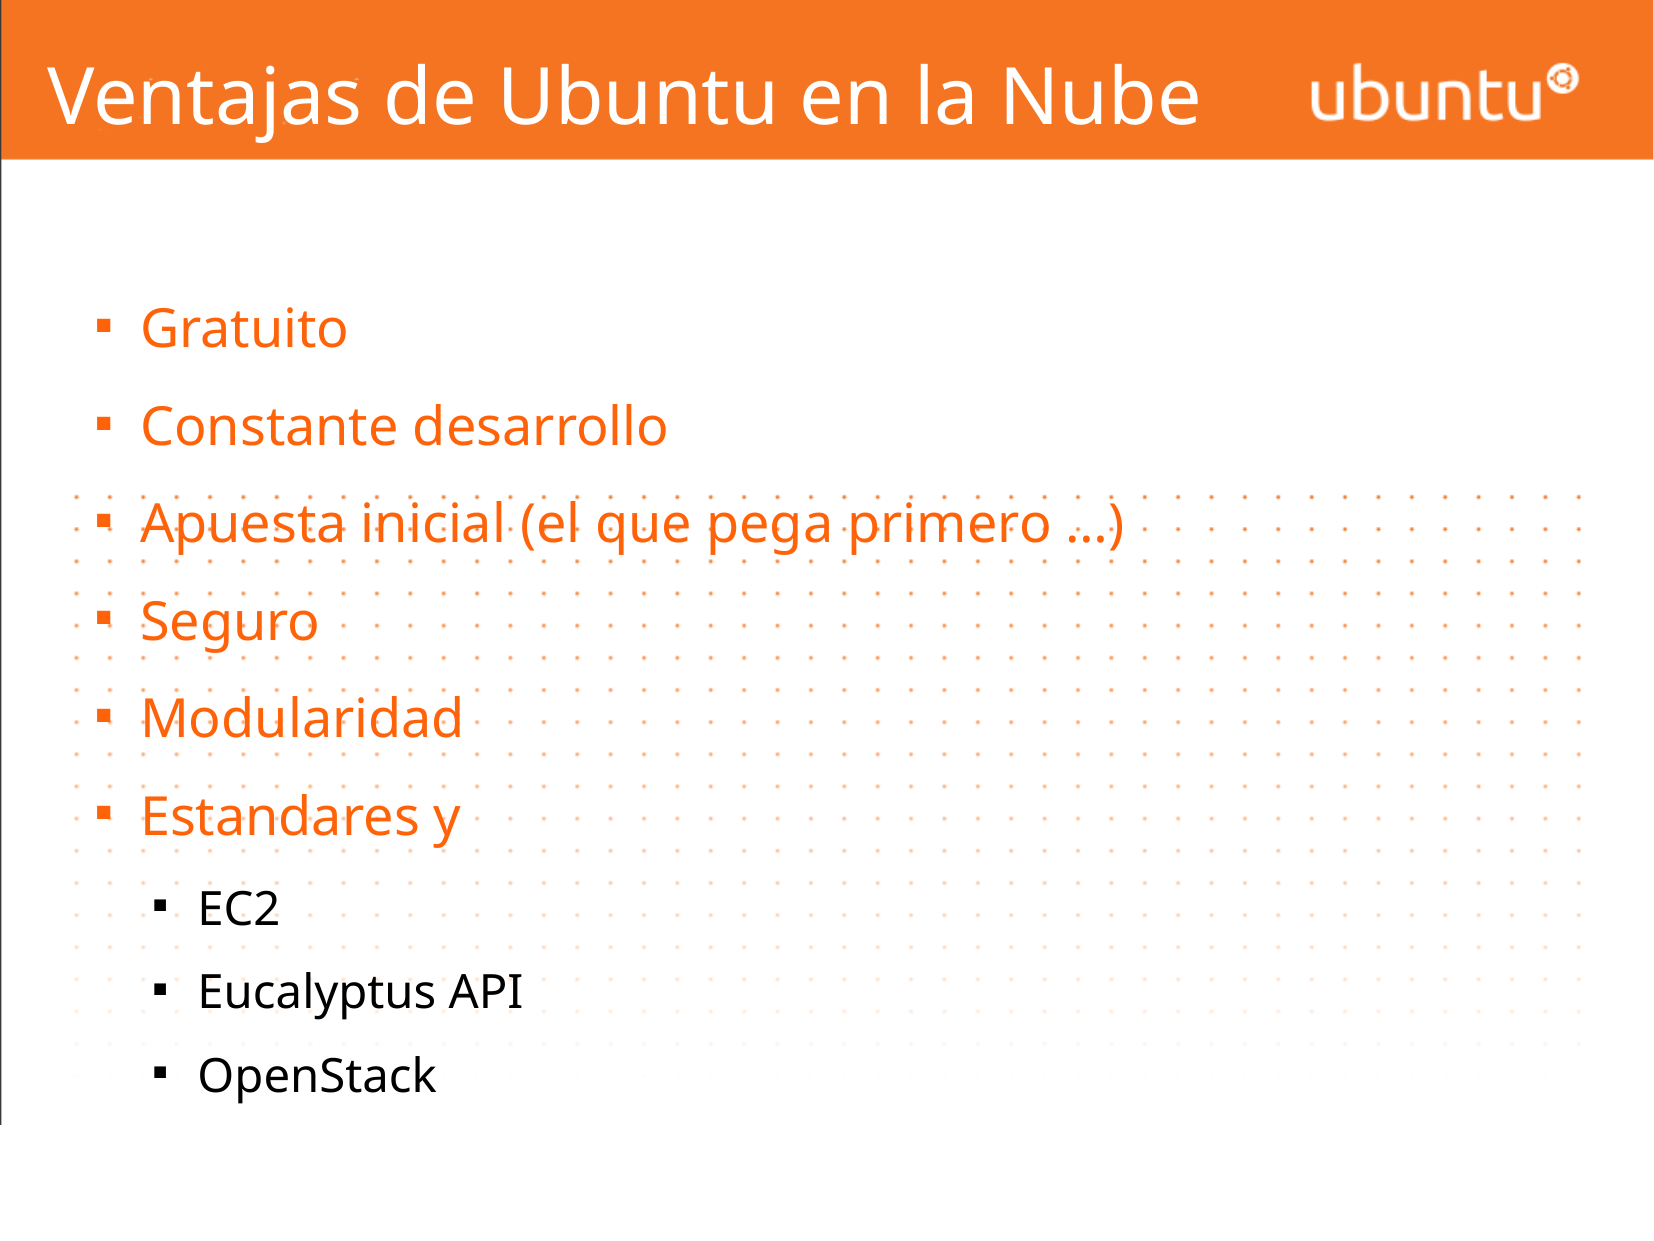

# Ventajas de Ubuntu en la Nube
Gratuito
Constante desarrollo
Apuesta inicial (el que pega primero …)
Seguro
Modularidad
Estandares y
EC2
Eucalyptus API
OpenStack